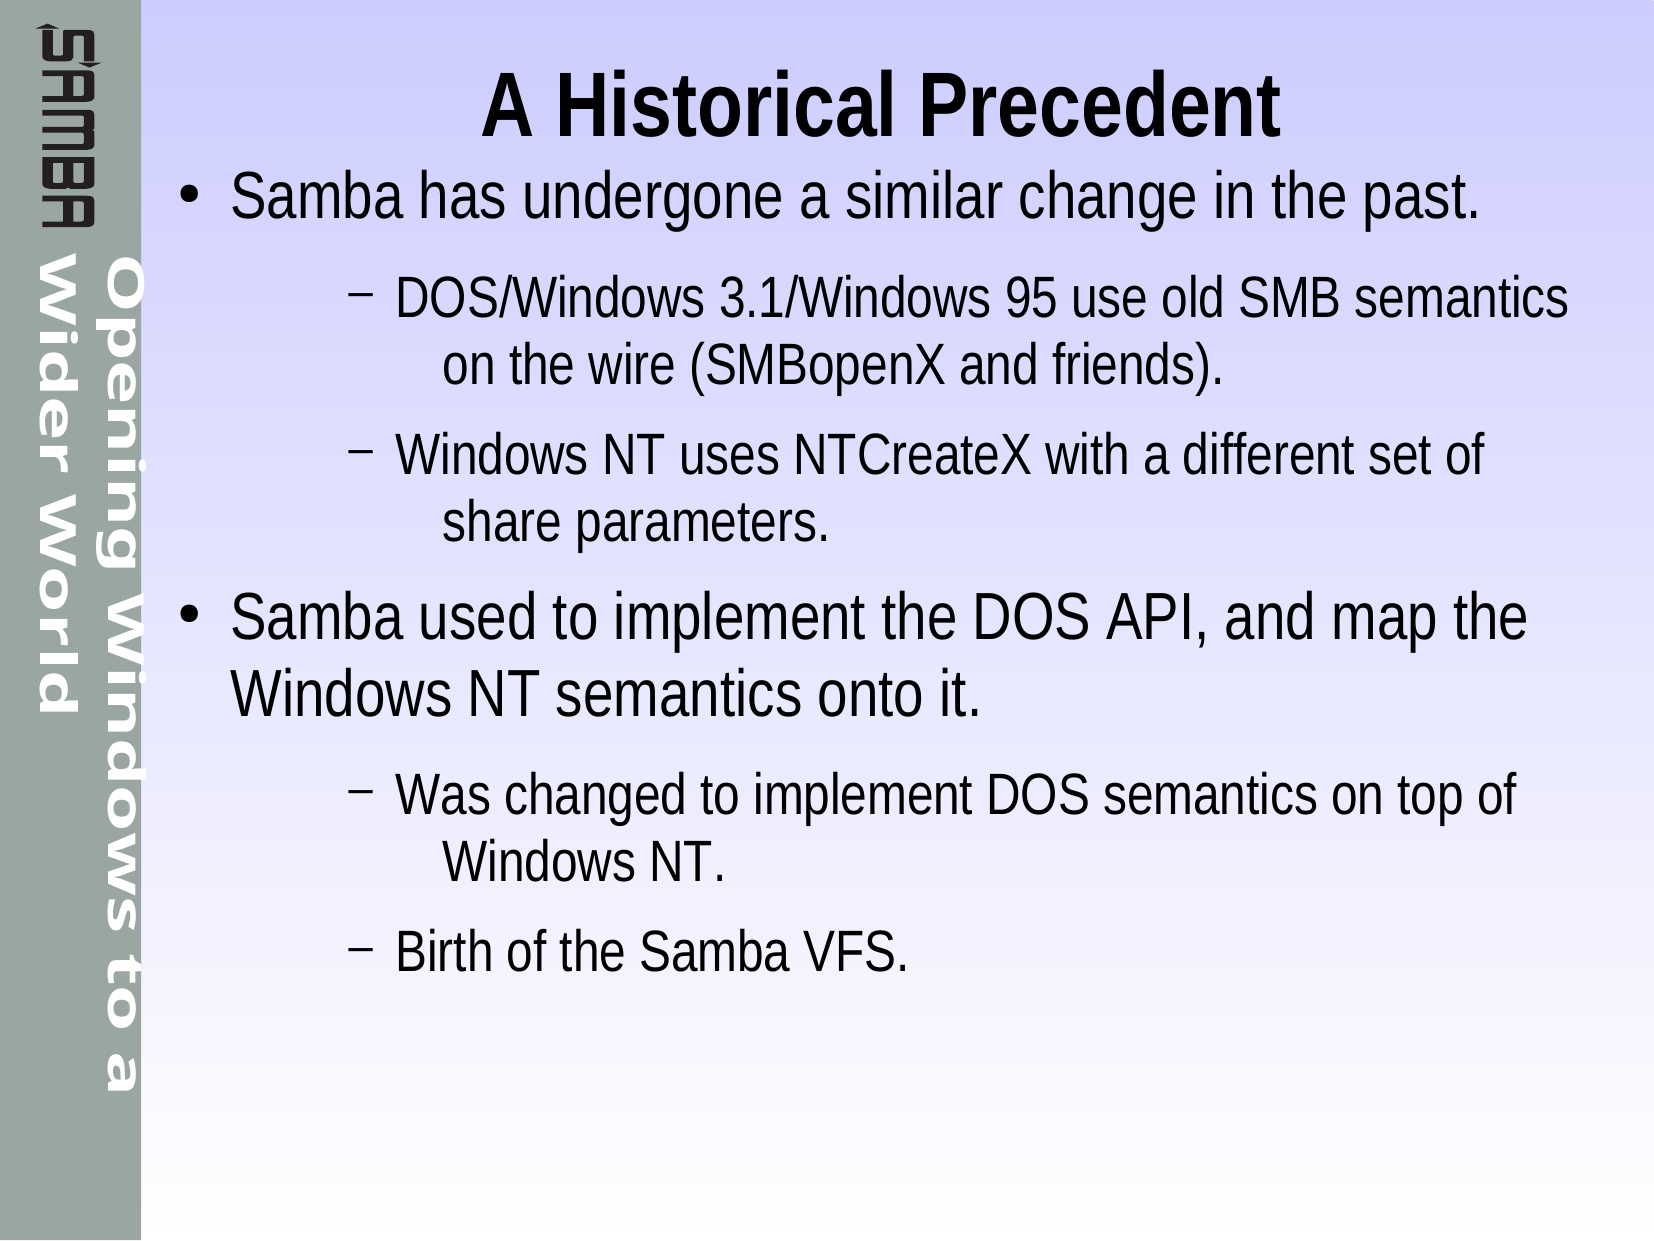

# A Historical Precedent
Samba has undergone a similar change in the past.
DOS/Windows 3.1/Windows 95 use old SMB semantics on the wire (SMBopenX and friends).
Windows NT uses NTCreateX with a different set of share parameters.
Samba used to implement the DOS API, and map the Windows NT semantics onto it.
Was changed to implement DOS semantics on top of Windows NT.
Birth of the Samba VFS.